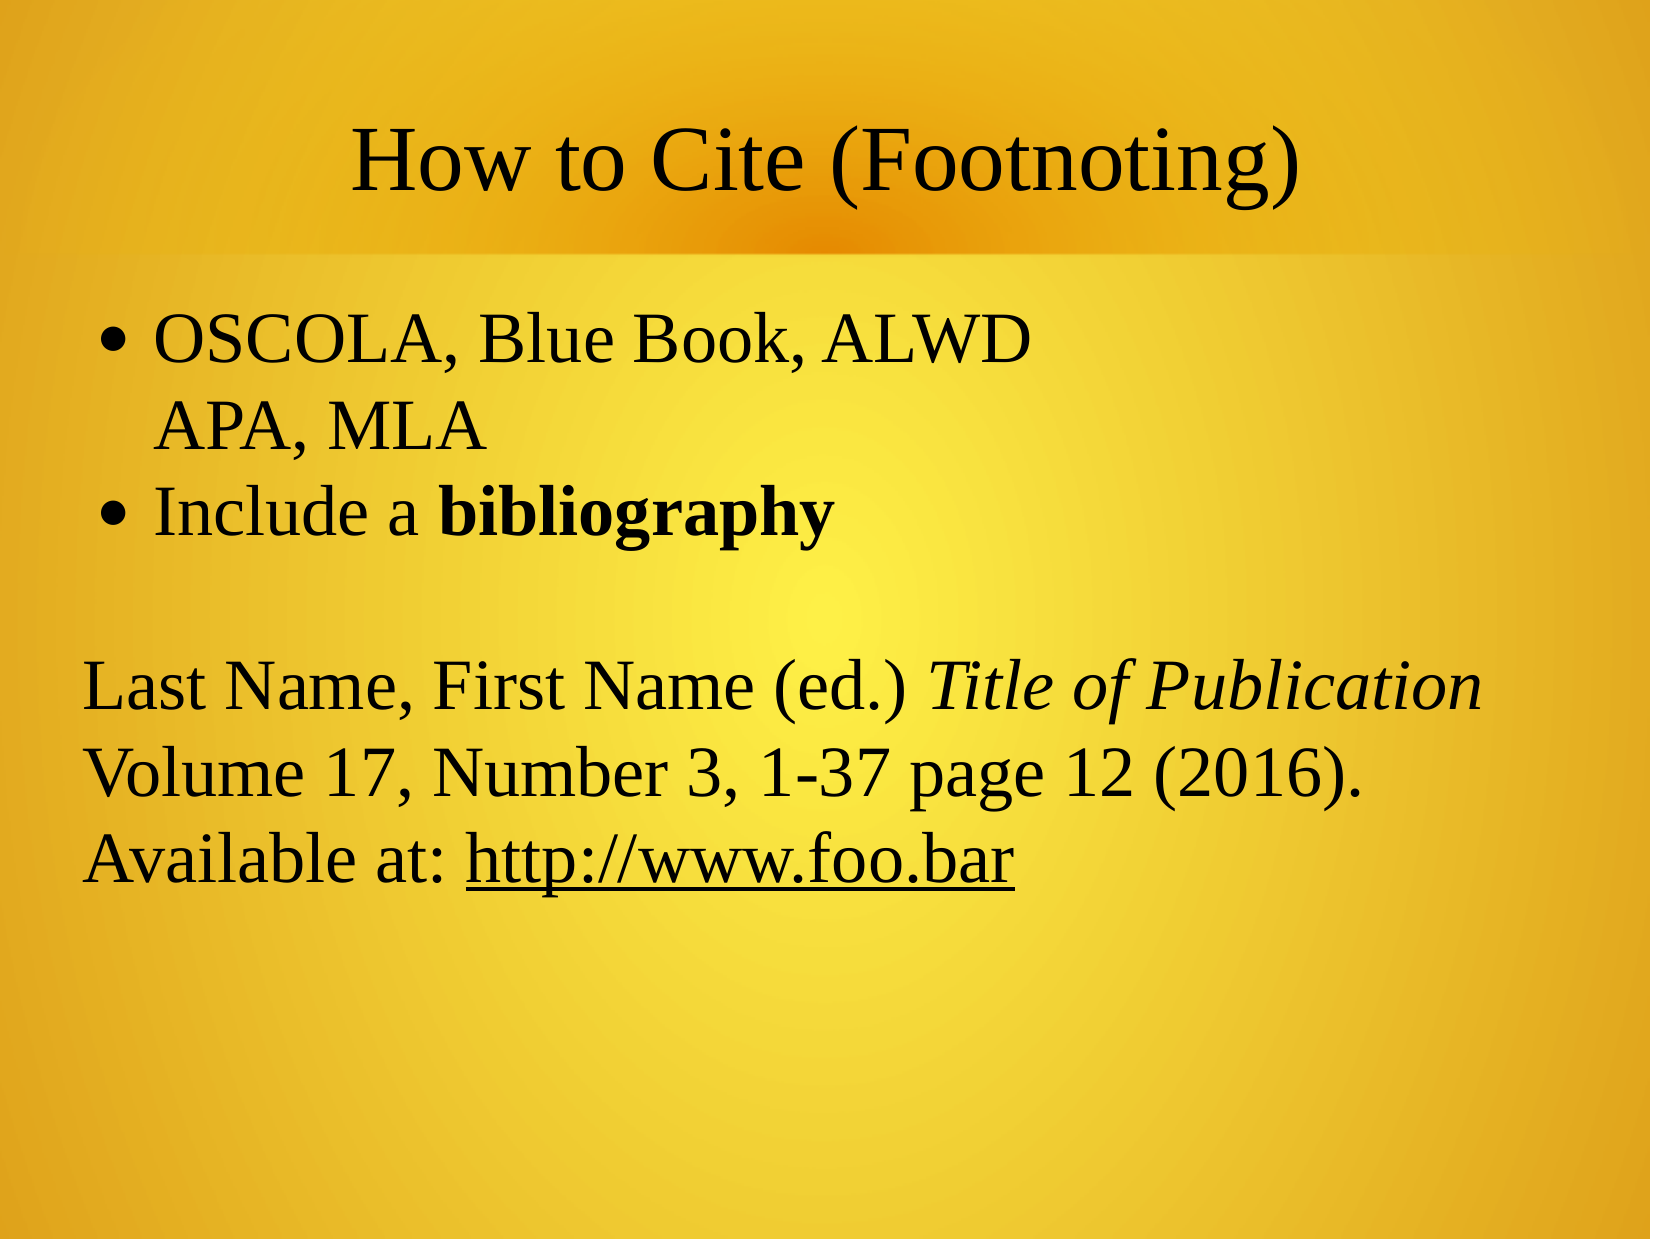

How to Cite (Footnoting)
OSCOLA, Blue Book, ALWD
APA, MLA
Include a bibliography
Last Name, First Name (ed.) Title of Publication Volume 17, Number 3, 1-37 page 12 (2016). Available at: http://www.foo.bar